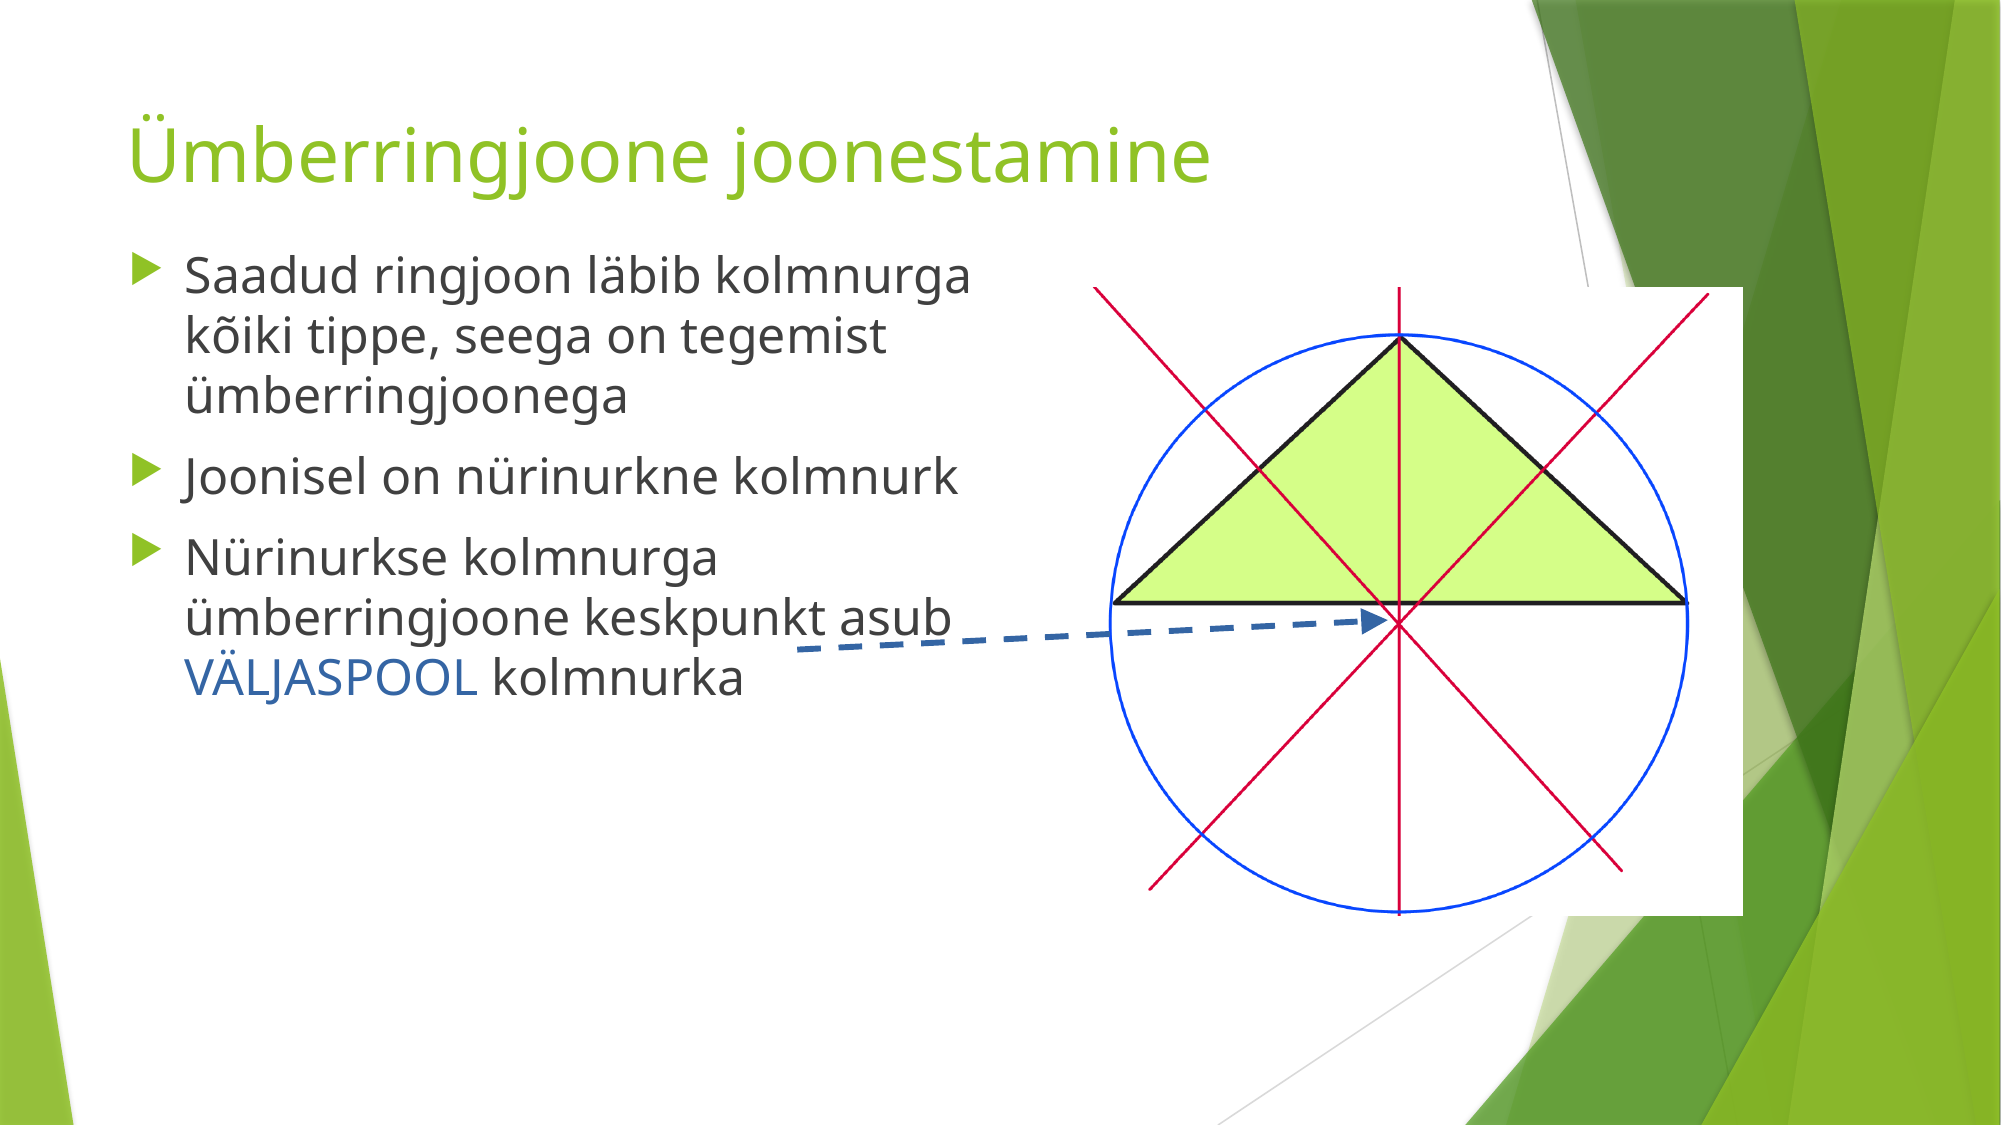

# Ümberringjoone joonestamine
Saadud ringjoon läbib kolmnurga kõiki tippe, seega on tegemist ümberringjoonega
Joonisel on nürinurkne kolmnurk
Nürinurkse kolmnurga ümberringjoone keskpunkt asub VÄLJASPOOL kolmnurka